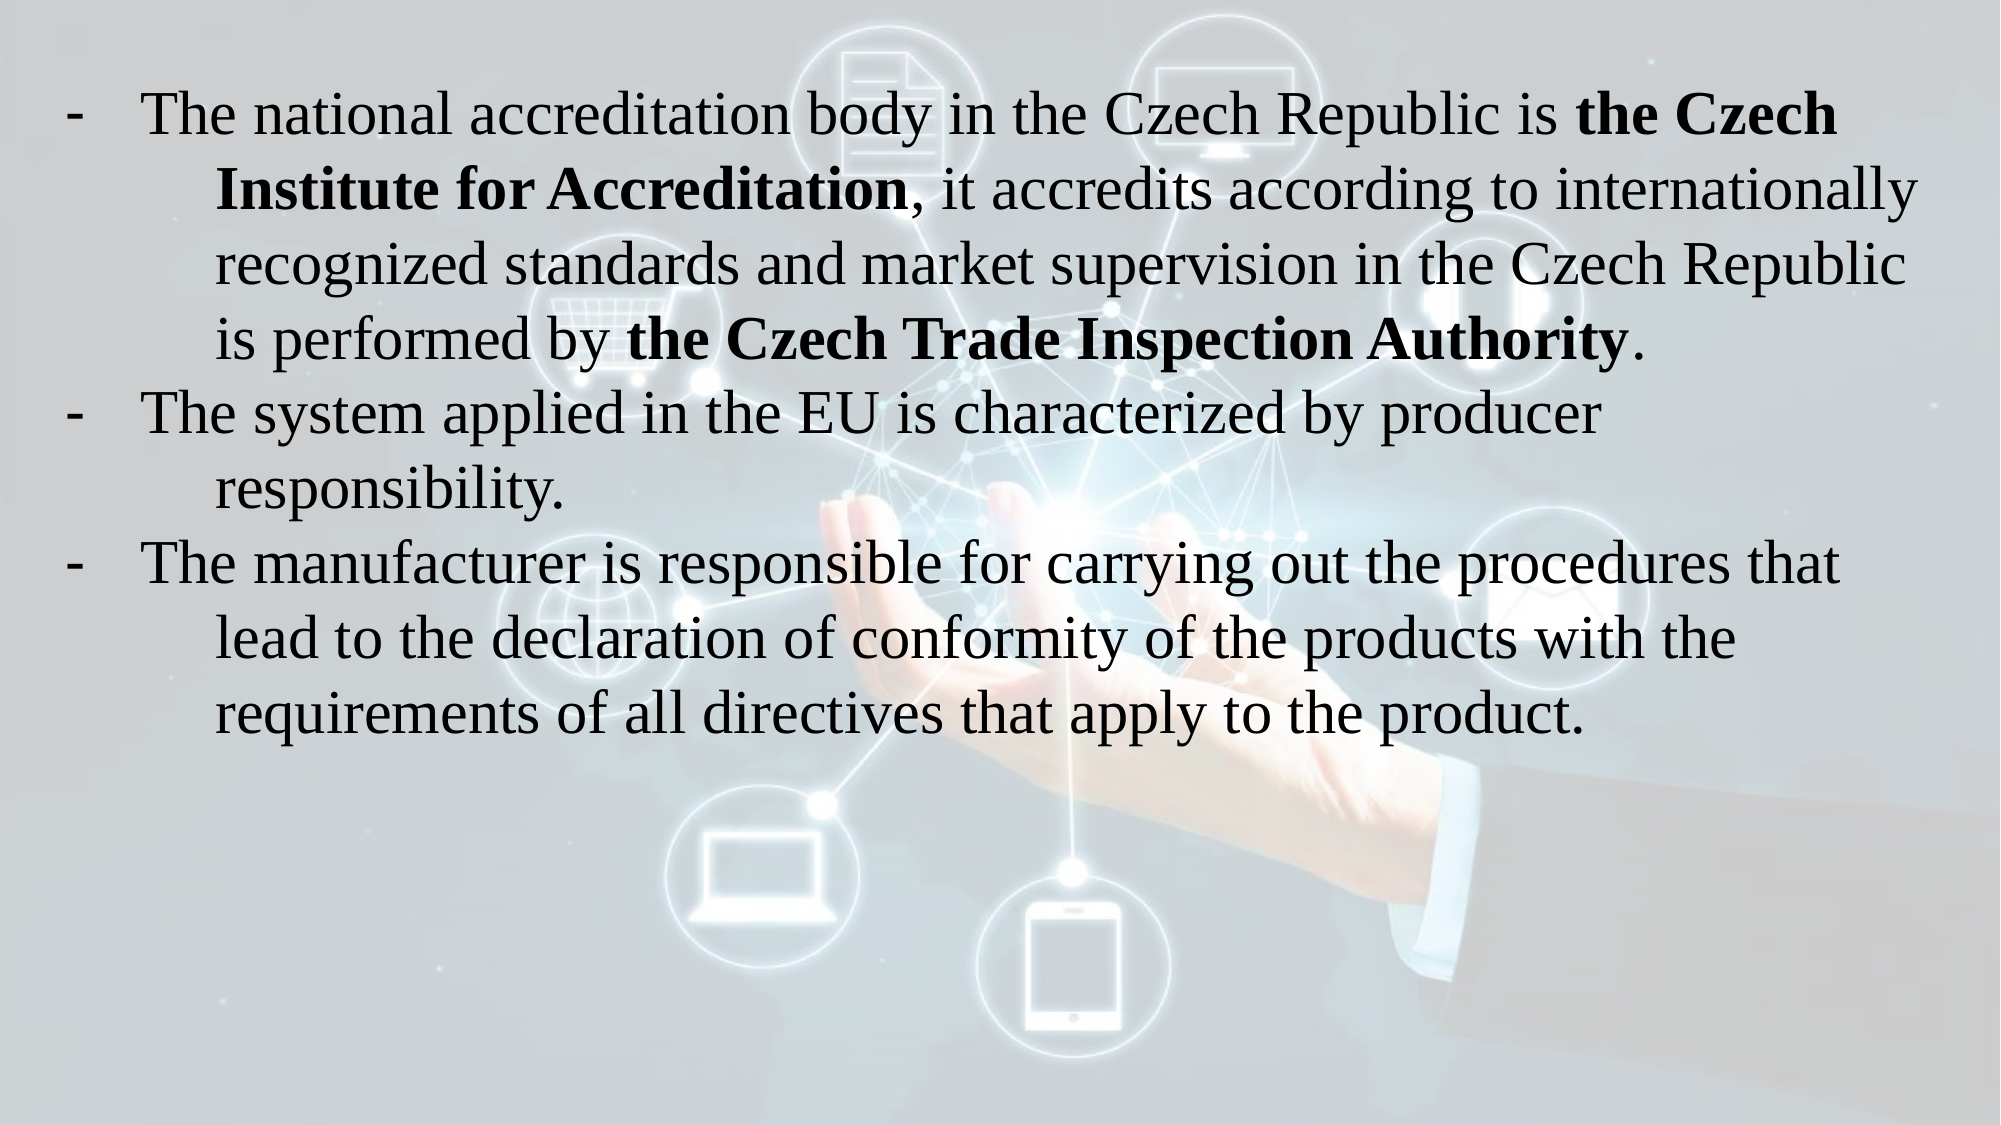

The national accreditation body in the Czech Republic is the Czech Institute for Accreditation, it accredits according to internationally recognized standards and market supervision in the Czech Republic is performed by the Czech Trade Inspection Authority.
The system applied in the EU is characterized by producer responsibility.
The manufacturer is responsible for carrying out the procedures that lead to the declaration of conformity of the products with the requirements of all directives that apply to the product.